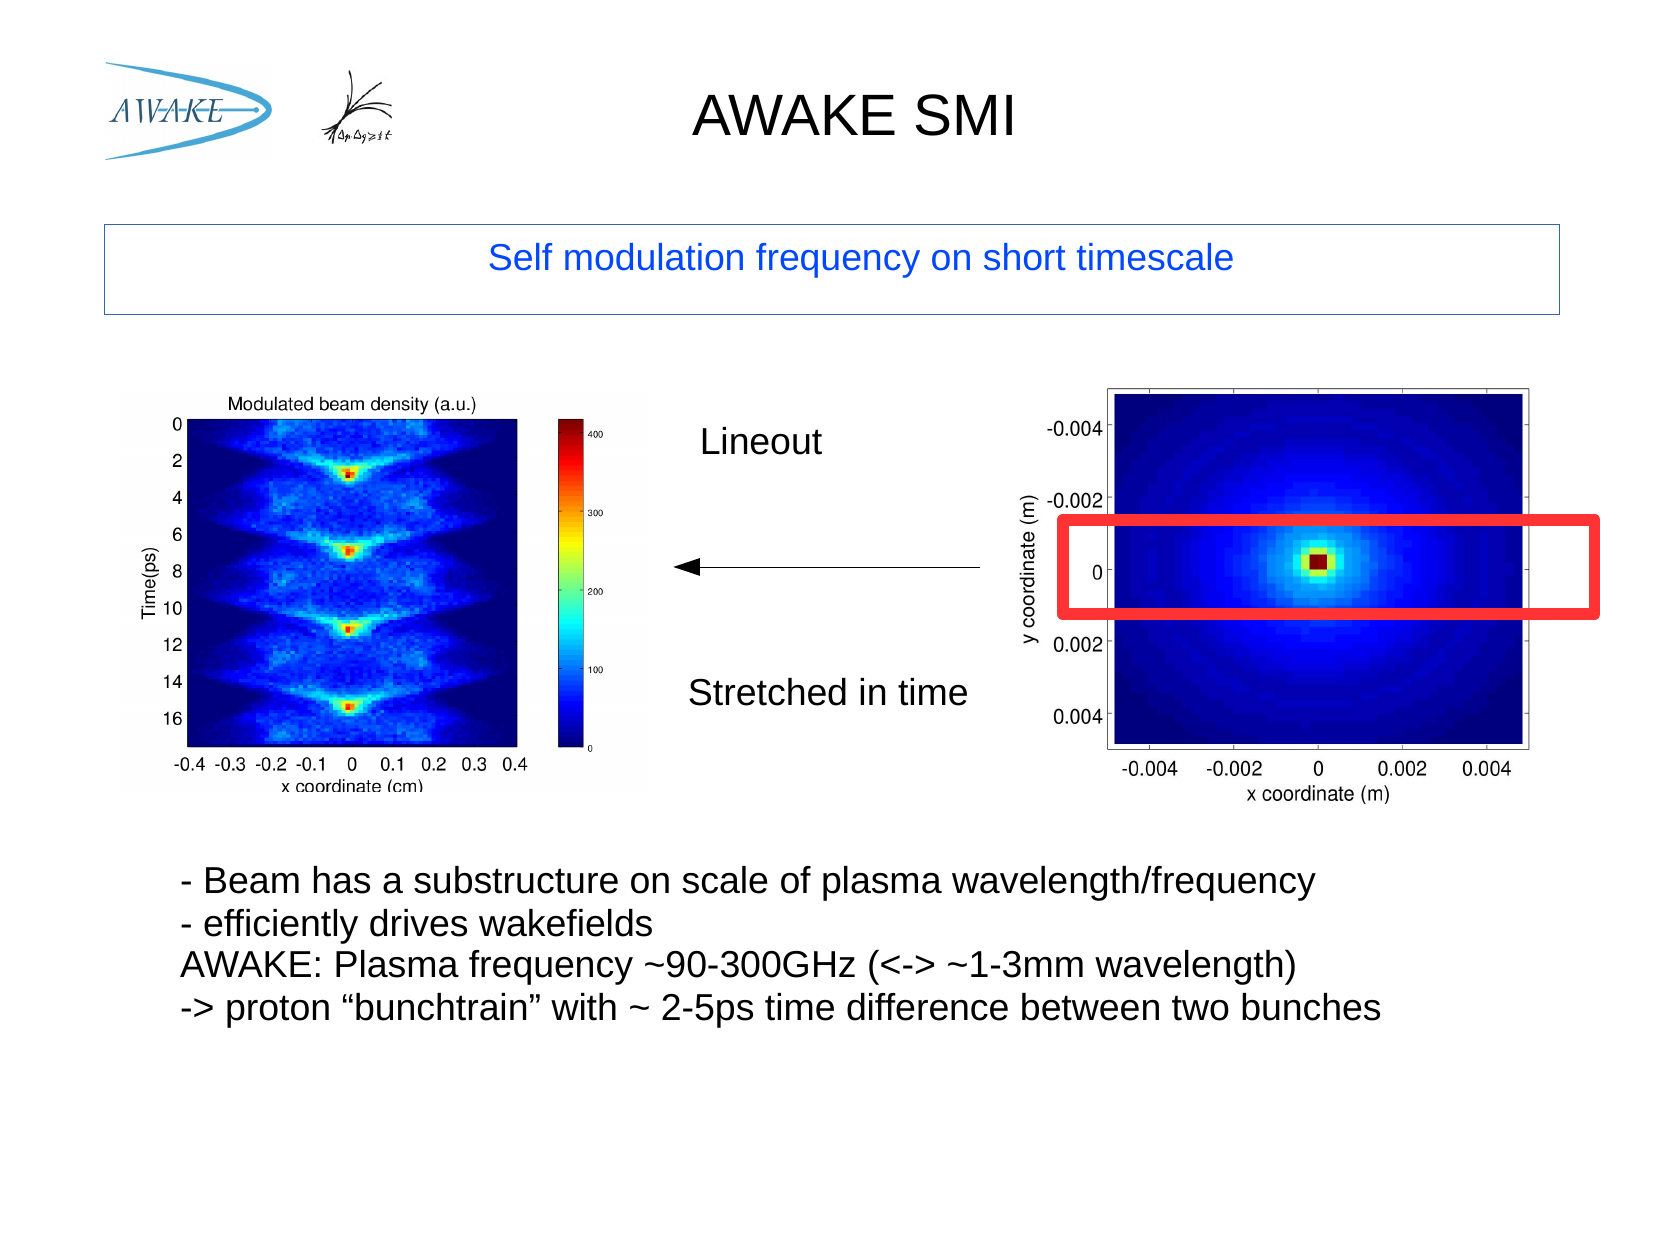

# AWAKE SMI
Self modulation frequency on short timescale
Lineout
Stretched in time
- Beam has a substructure on scale of plasma wavelength/frequency
- efficiently drives wakefields
AWAKE: Plasma frequency ~90-300GHz (<-> ~1-3mm wavelength)
-> proton “bunchtrain” with ~ 2-5ps time difference between two bunches